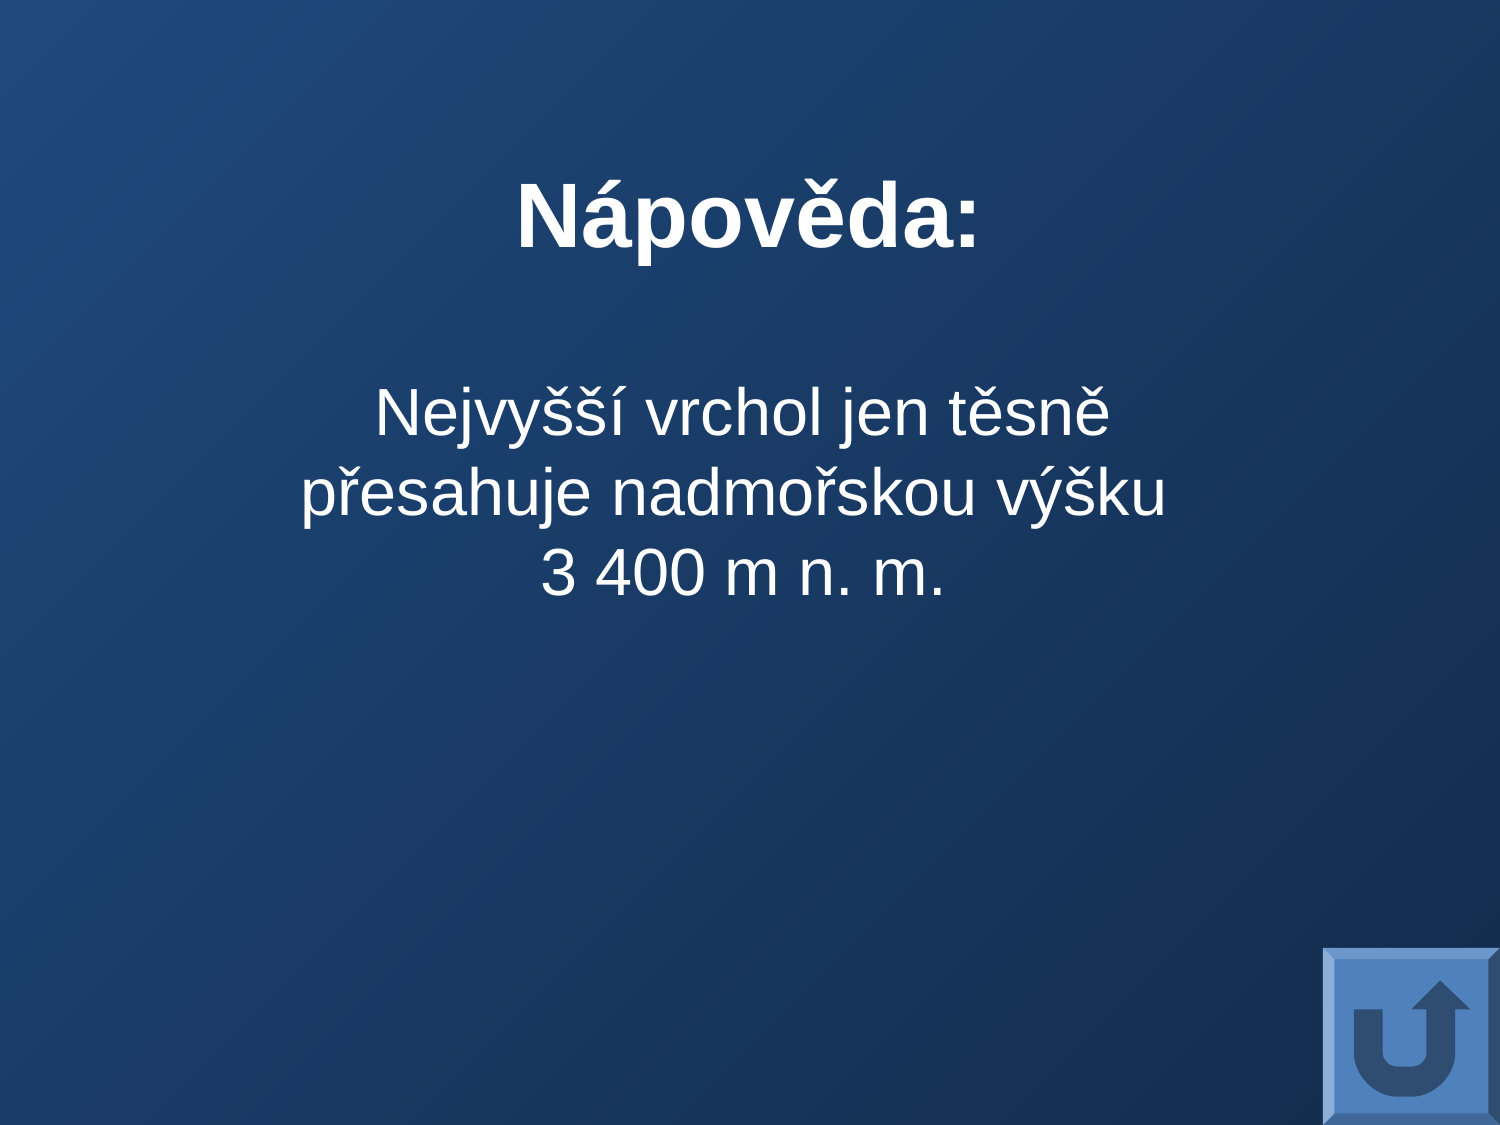

# Nápověda:
Nejvyšší vrchol jen těsně přesahuje nadmořskou výšku
3 400 m n. m.